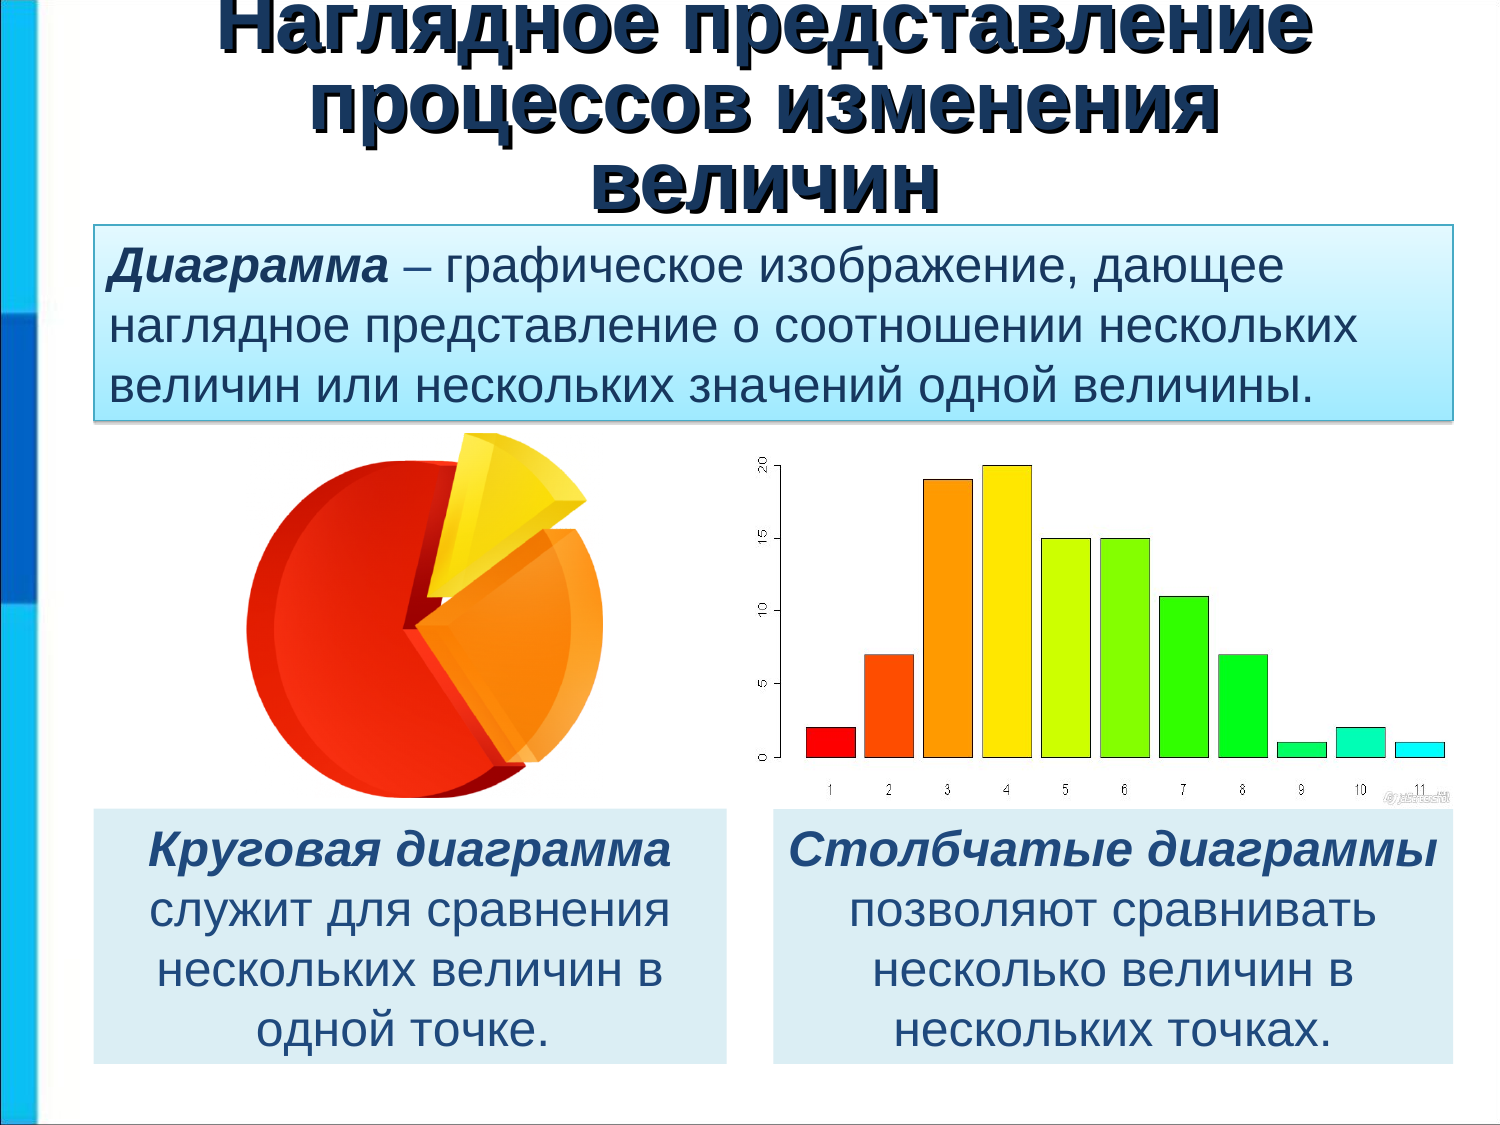

Наглядное представление процессов изменения величин
Диаграмма – графическое изображение, дающее наглядное представление о соотношении нескольких величин или нескольких значений одной величины.
Круговая диаграмма служит для сравнения нескольких величин в одной точке.
Столбчатые диаграммы позволяют сравнивать несколько величин в нескольких точках.